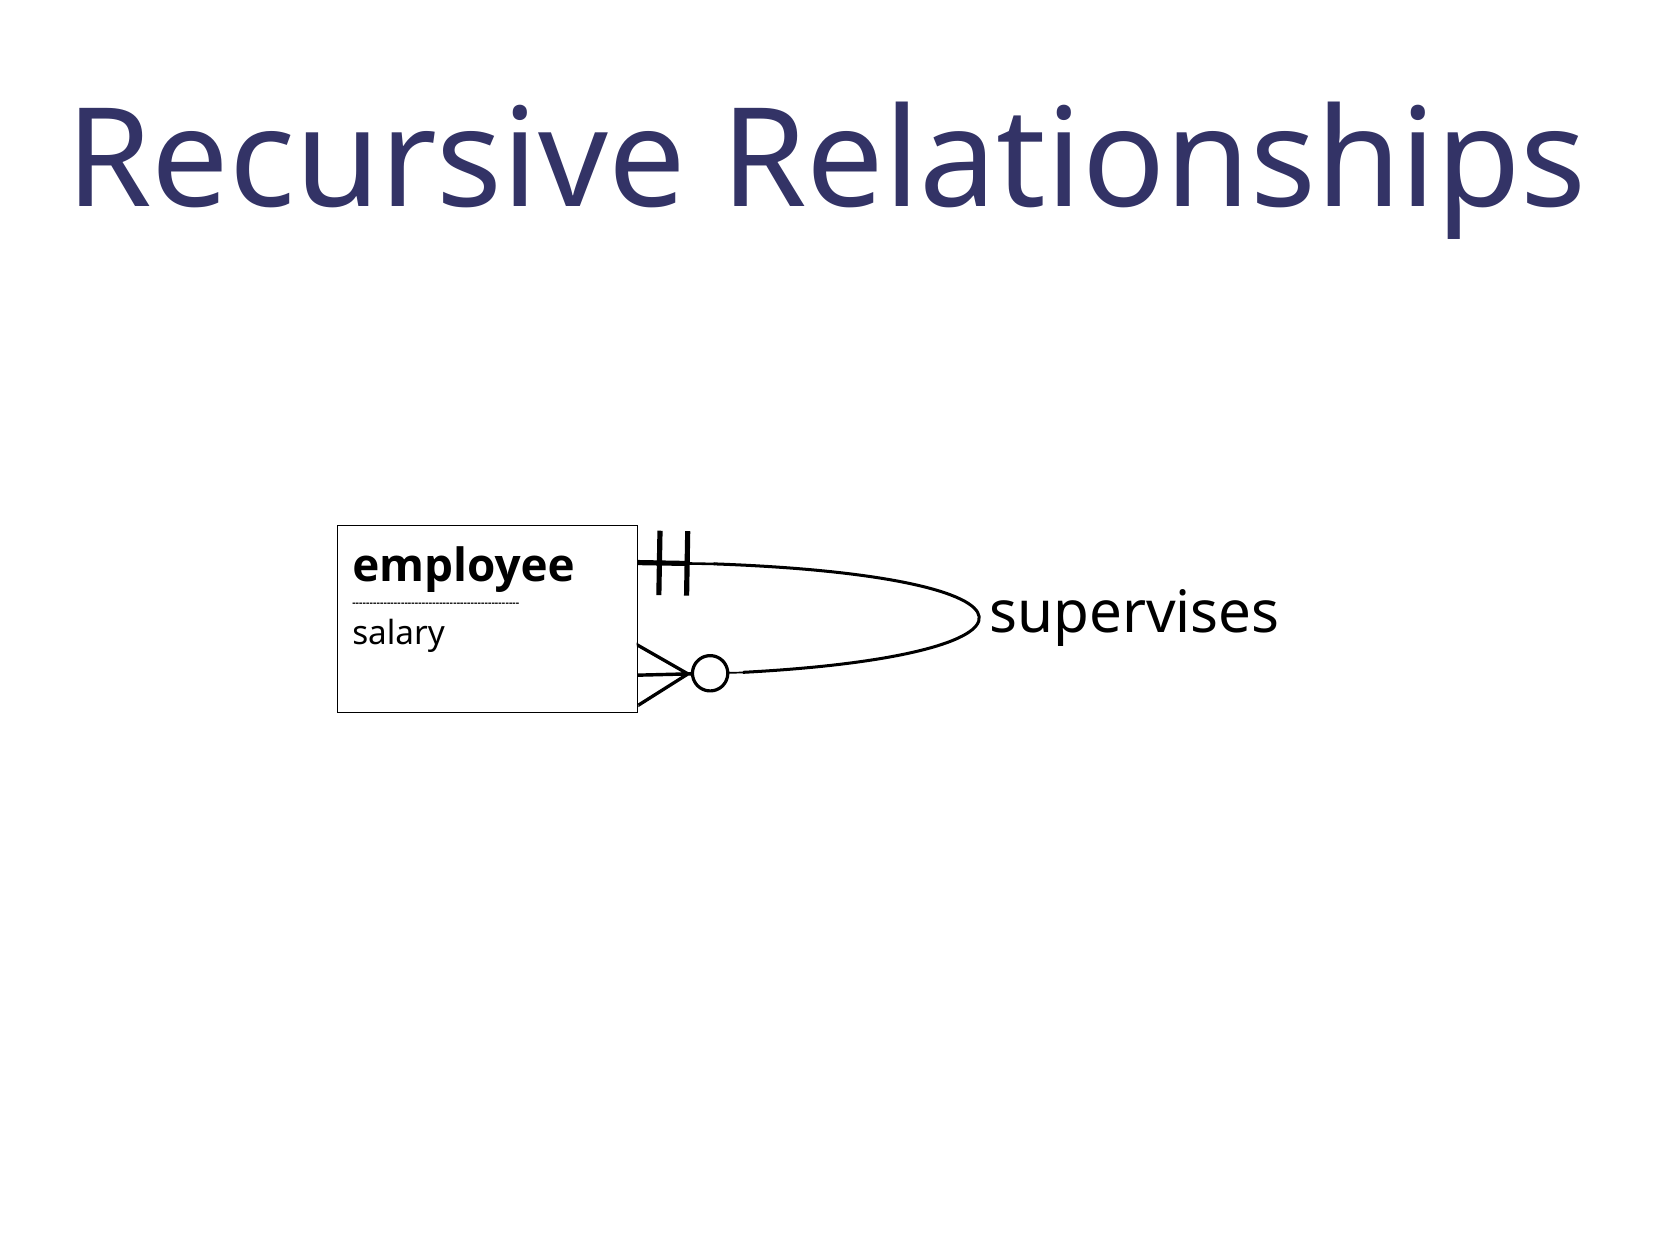

# Recursive Relationships
employee
------------------------------------------------
salary
supervises